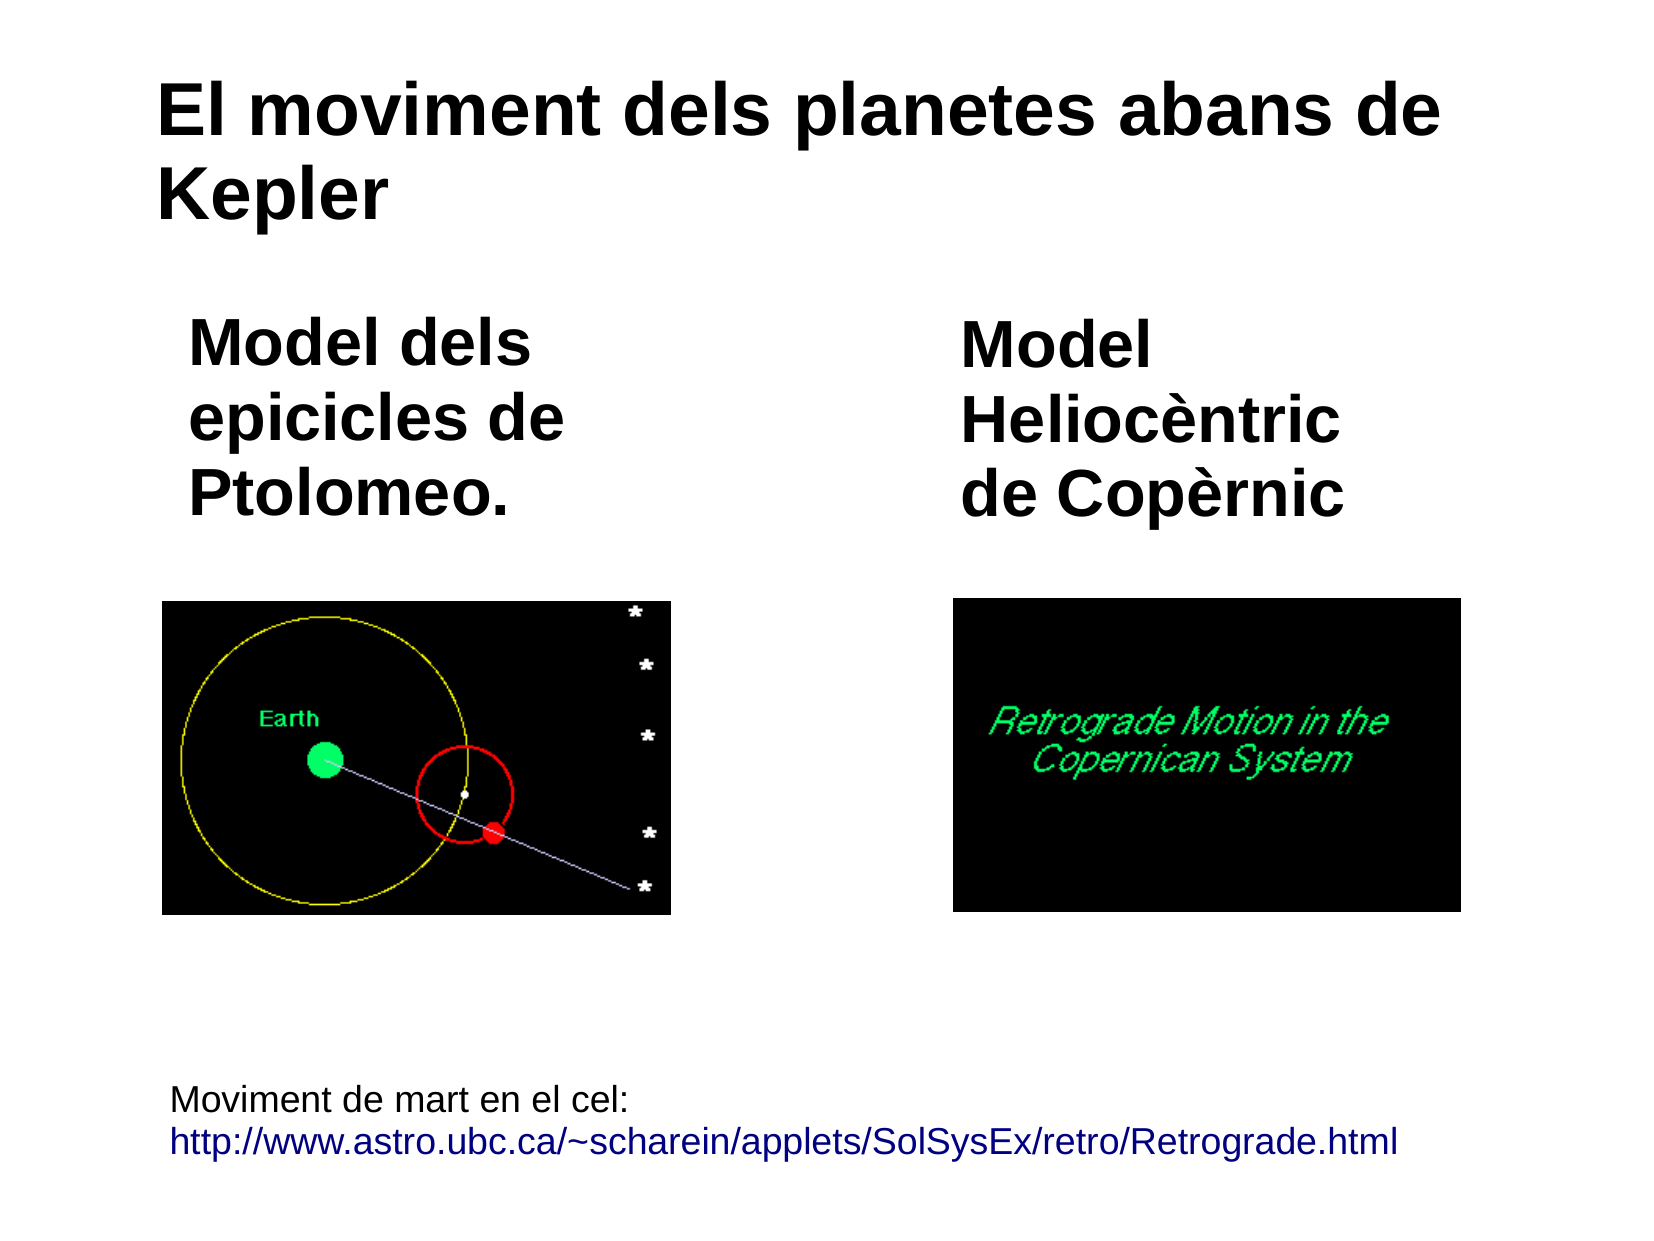

El moviment dels planetes abans de Kepler
Model dels epicicles de Ptolomeo.
Model Heliocèntric de Copèrnic
Moviment de mart en el cel:
http://www.astro.ubc.ca/~scharein/applets/SolSysEx/retro/Retrograde.html